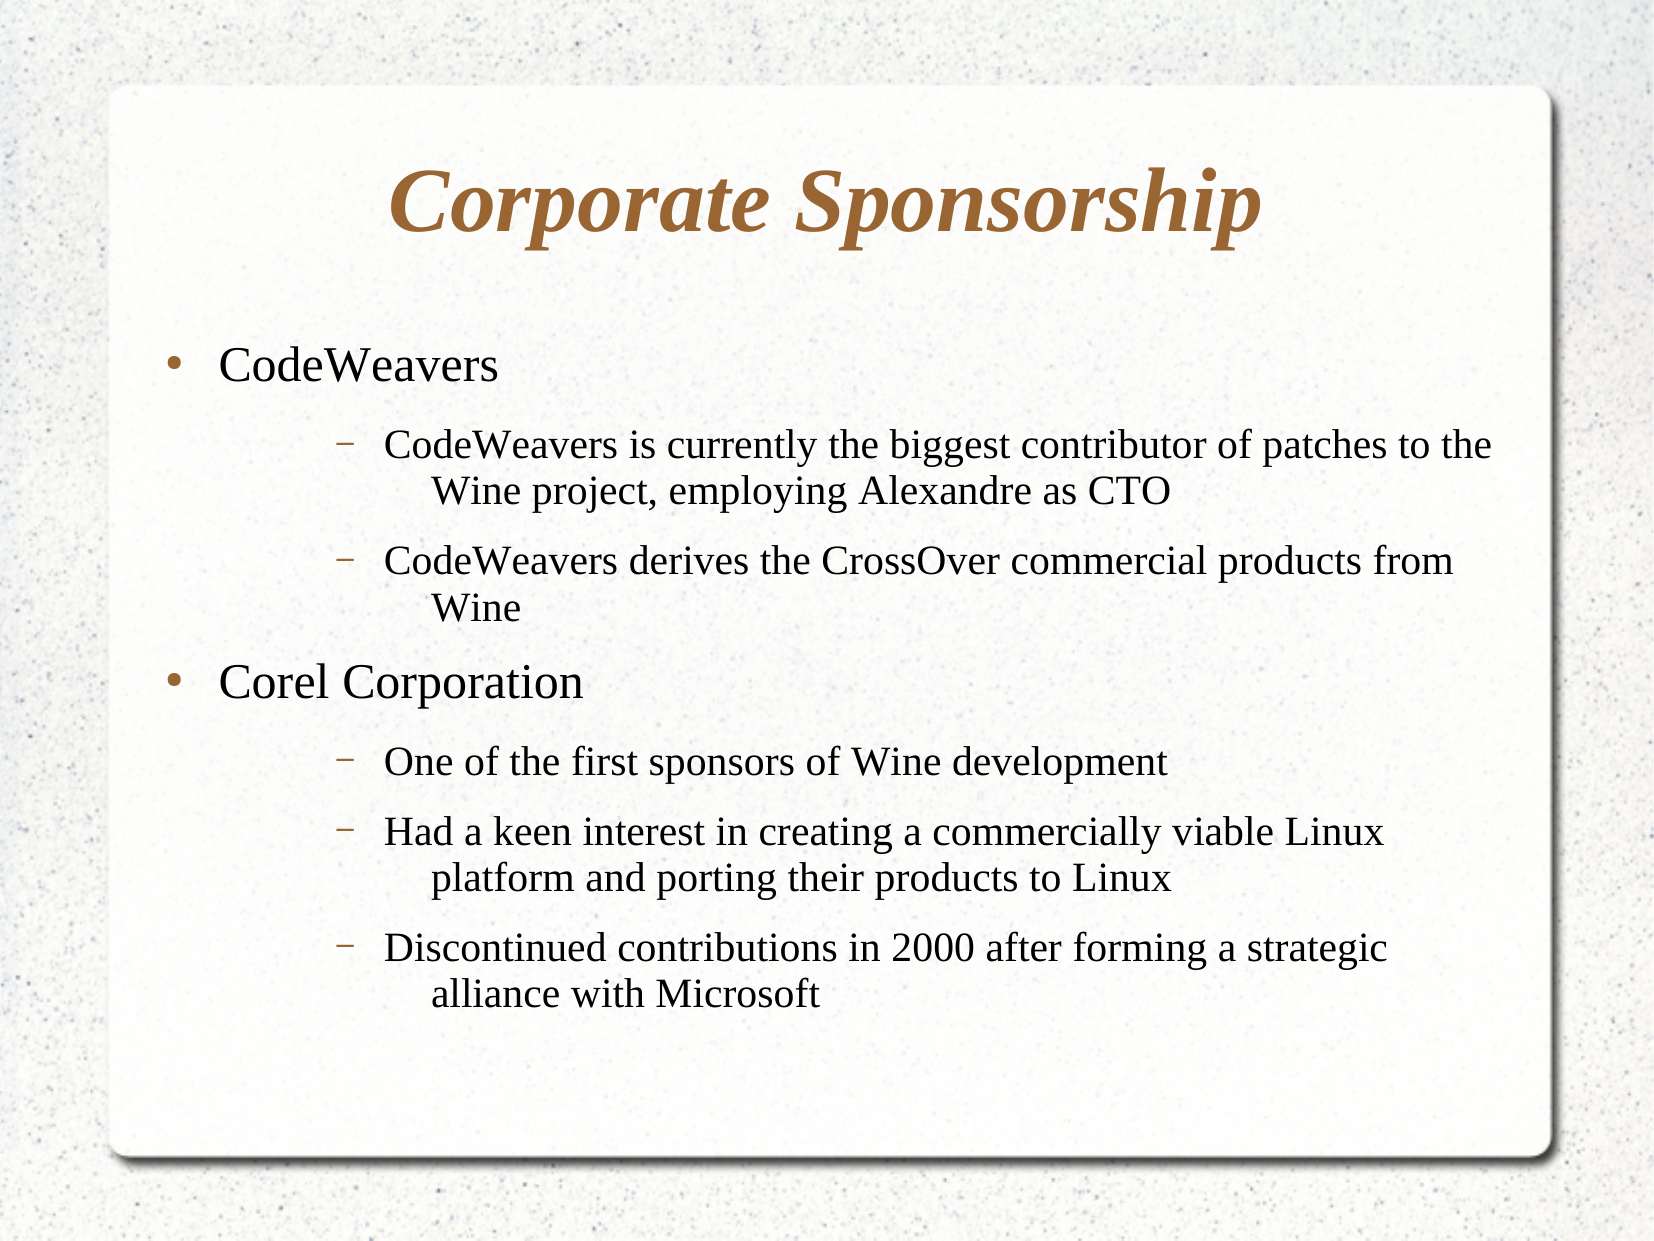

# Corporate Sponsorship
CodeWeavers
CodeWeavers is currently the biggest contributor of patches to the Wine project, employing Alexandre as CTO
CodeWeavers derives the CrossOver commercial products from Wine
Corel Corporation
One of the first sponsors of Wine development
Had a keen interest in creating a commercially viable Linux platform and porting their products to Linux
Discontinued contributions in 2000 after forming a strategic alliance with Microsoft